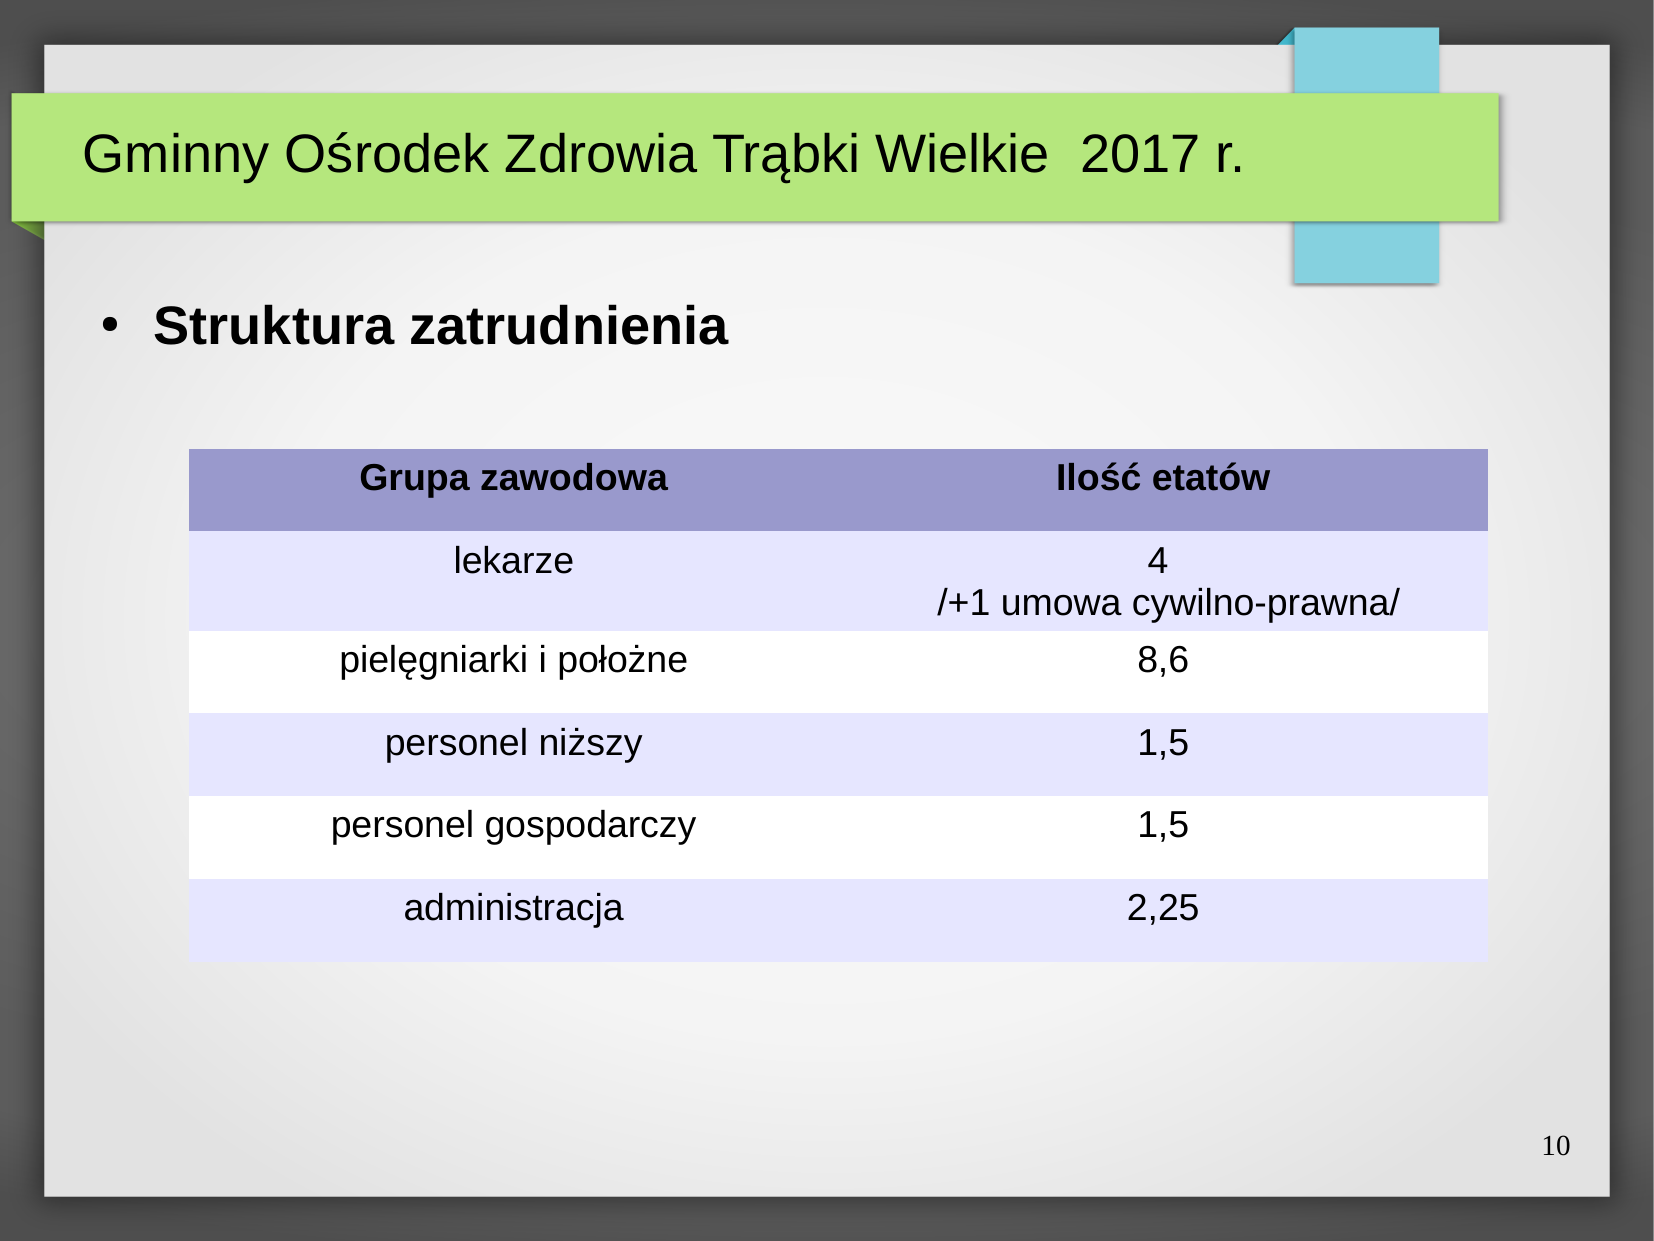

# Gminny Ośrodek Zdrowia Trąbki Wielkie 2017 r.
Struktura zatrudnienia
| Grupa zawodowa | Ilość etatów |
| --- | --- |
| lekarze | 4 /+1 umowa cywilno-prawna/ |
| pielęgniarki i położne | 8,6 |
| personel niższy | 1,5 |
| personel gospodarczy | 1,5 |
| administracja | 2,25 |
10